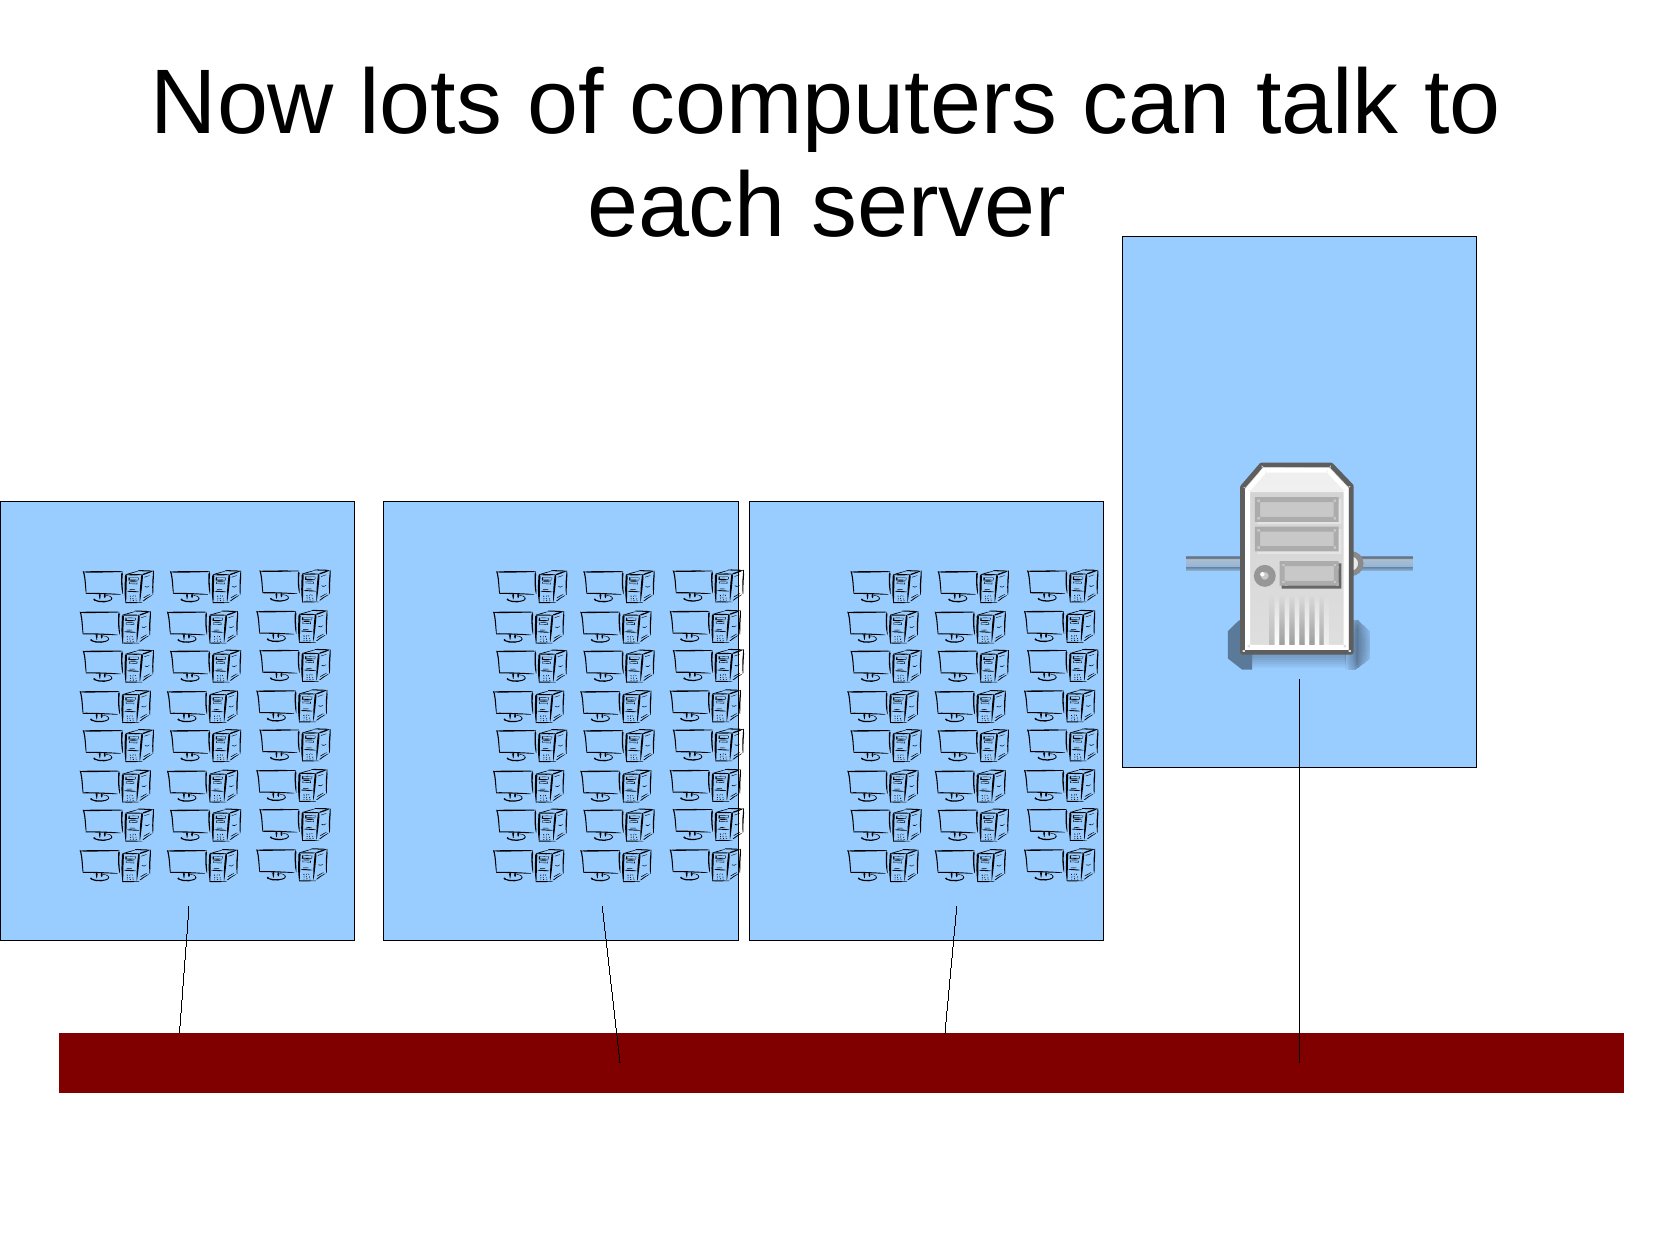

# Now lots of computers can talk to each server